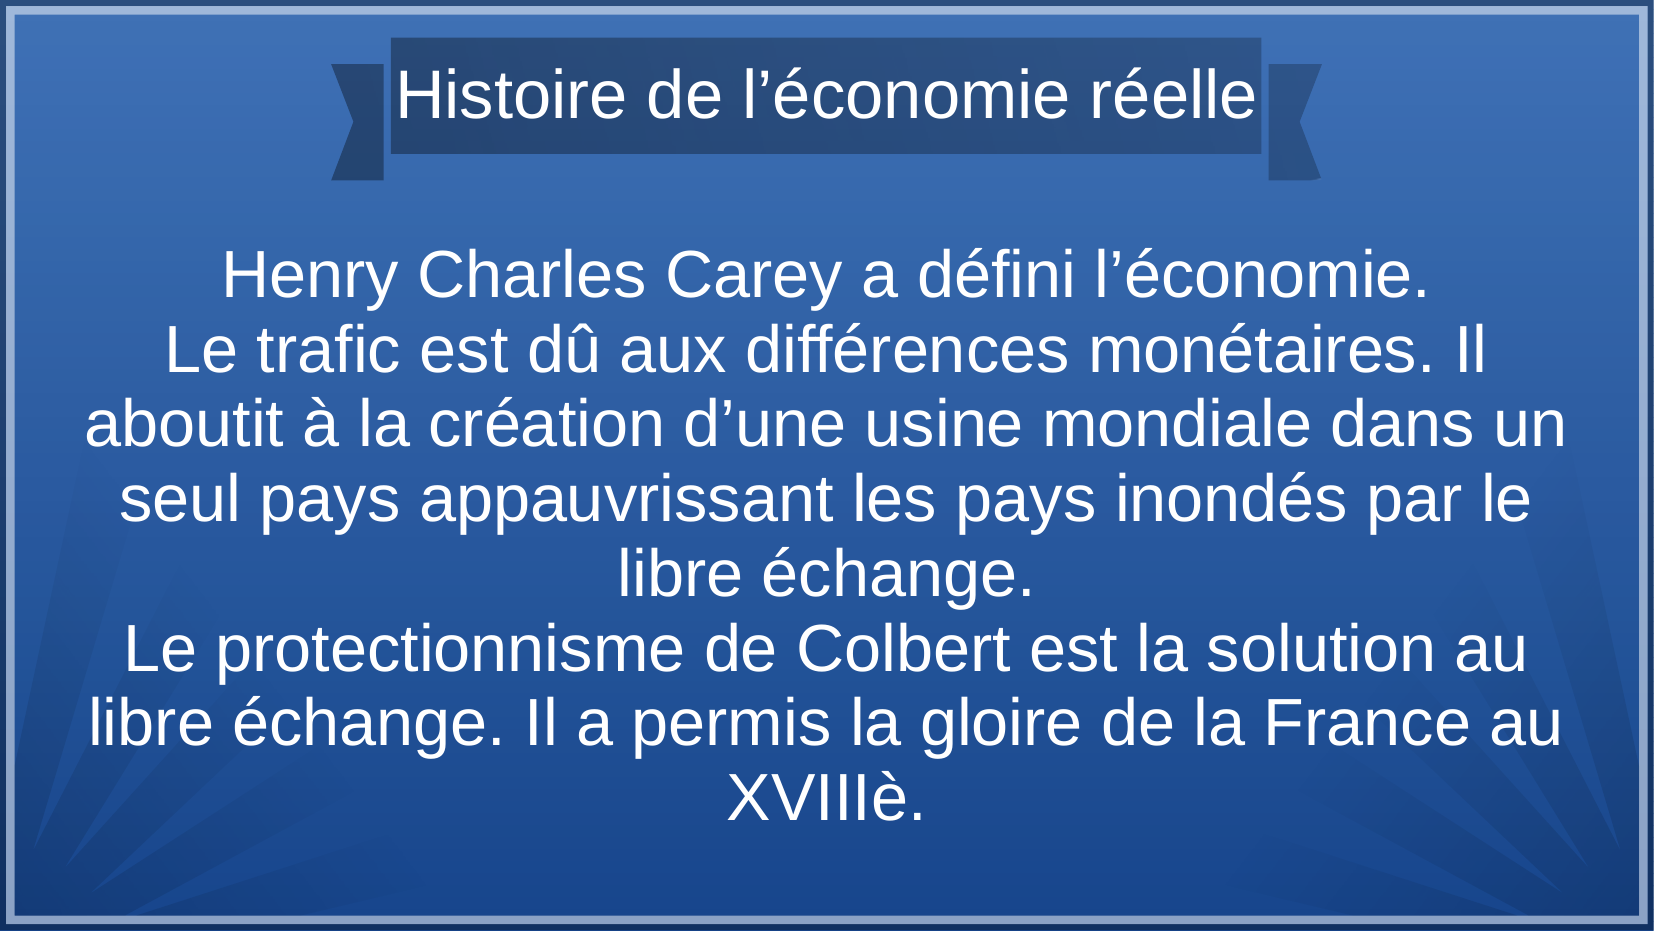

# Histoire de l’économie réelle
Henry Charles Carey a défini l’économie.
Le trafic est dû aux différences monétaires. Il aboutit à la création d’une usine mondiale dans un seul pays appauvrissant les pays inondés par le libre échange.
Le protectionnisme de Colbert est la solution au libre échange. Il a permis la gloire de la France au XVIIIè.